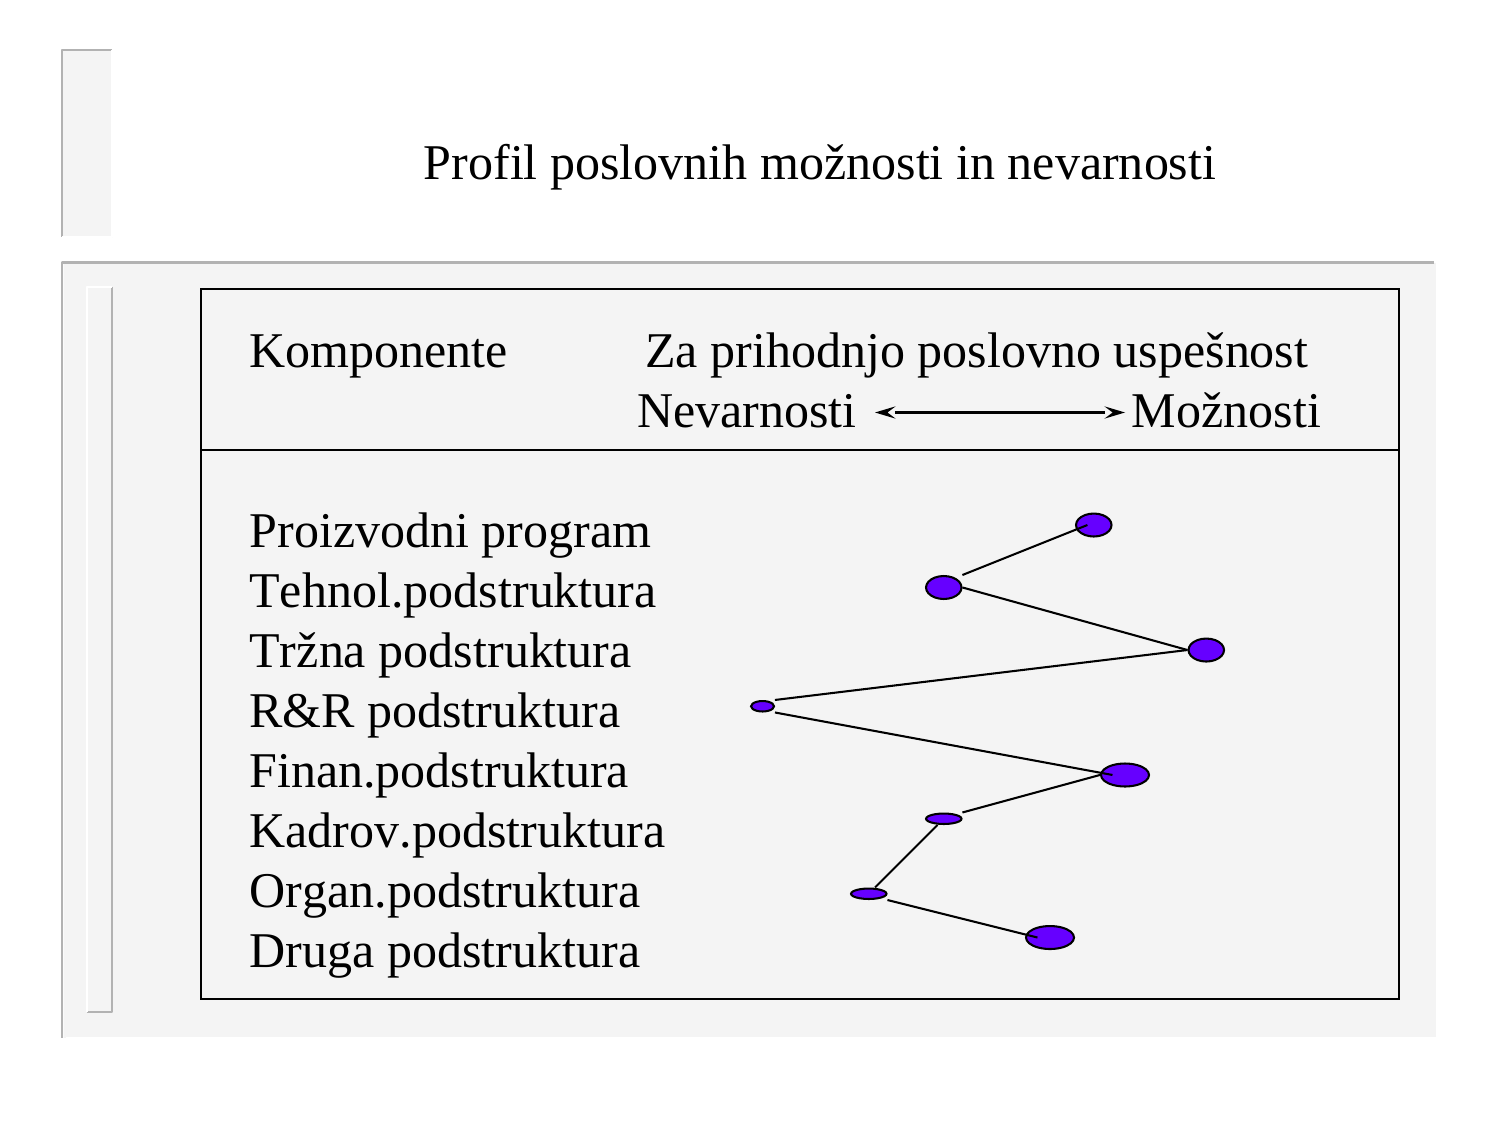

Profil poslovnih možnosti in nevarnosti
Komponente Za prihodnjo poslovno uspešnost
 Nevarnosti Možnosti
Proizvodni program
Tehnol.podstruktura
Tržna podstruktura
R&R podstruktura
Finan.podstruktura
Kadrov.podstruktura
Organ.podstruktura
Druga podstruktura